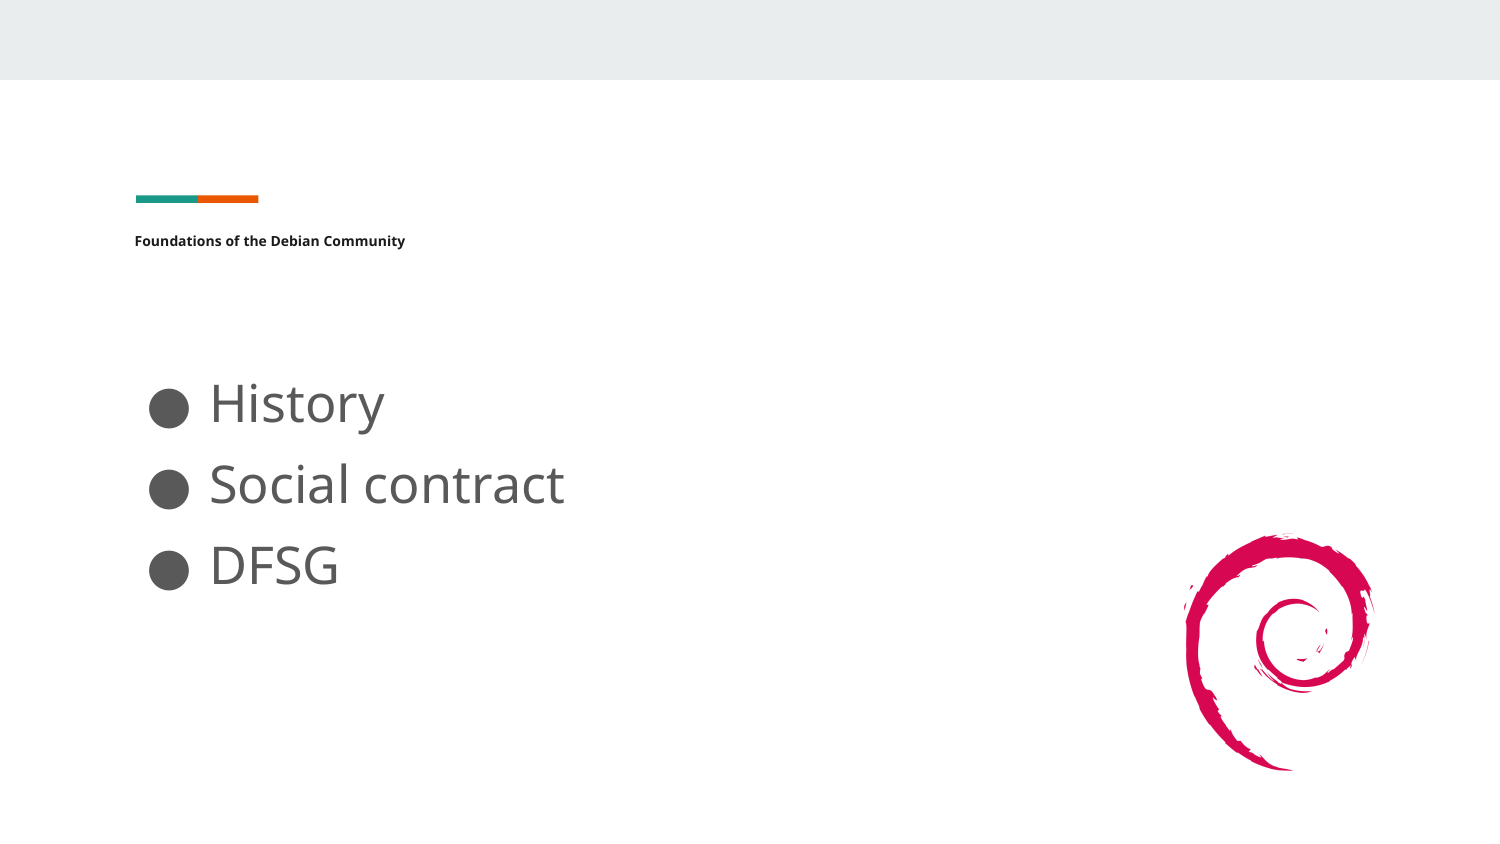

# Foundations of the Debian Community
History
Social contract
DFSG